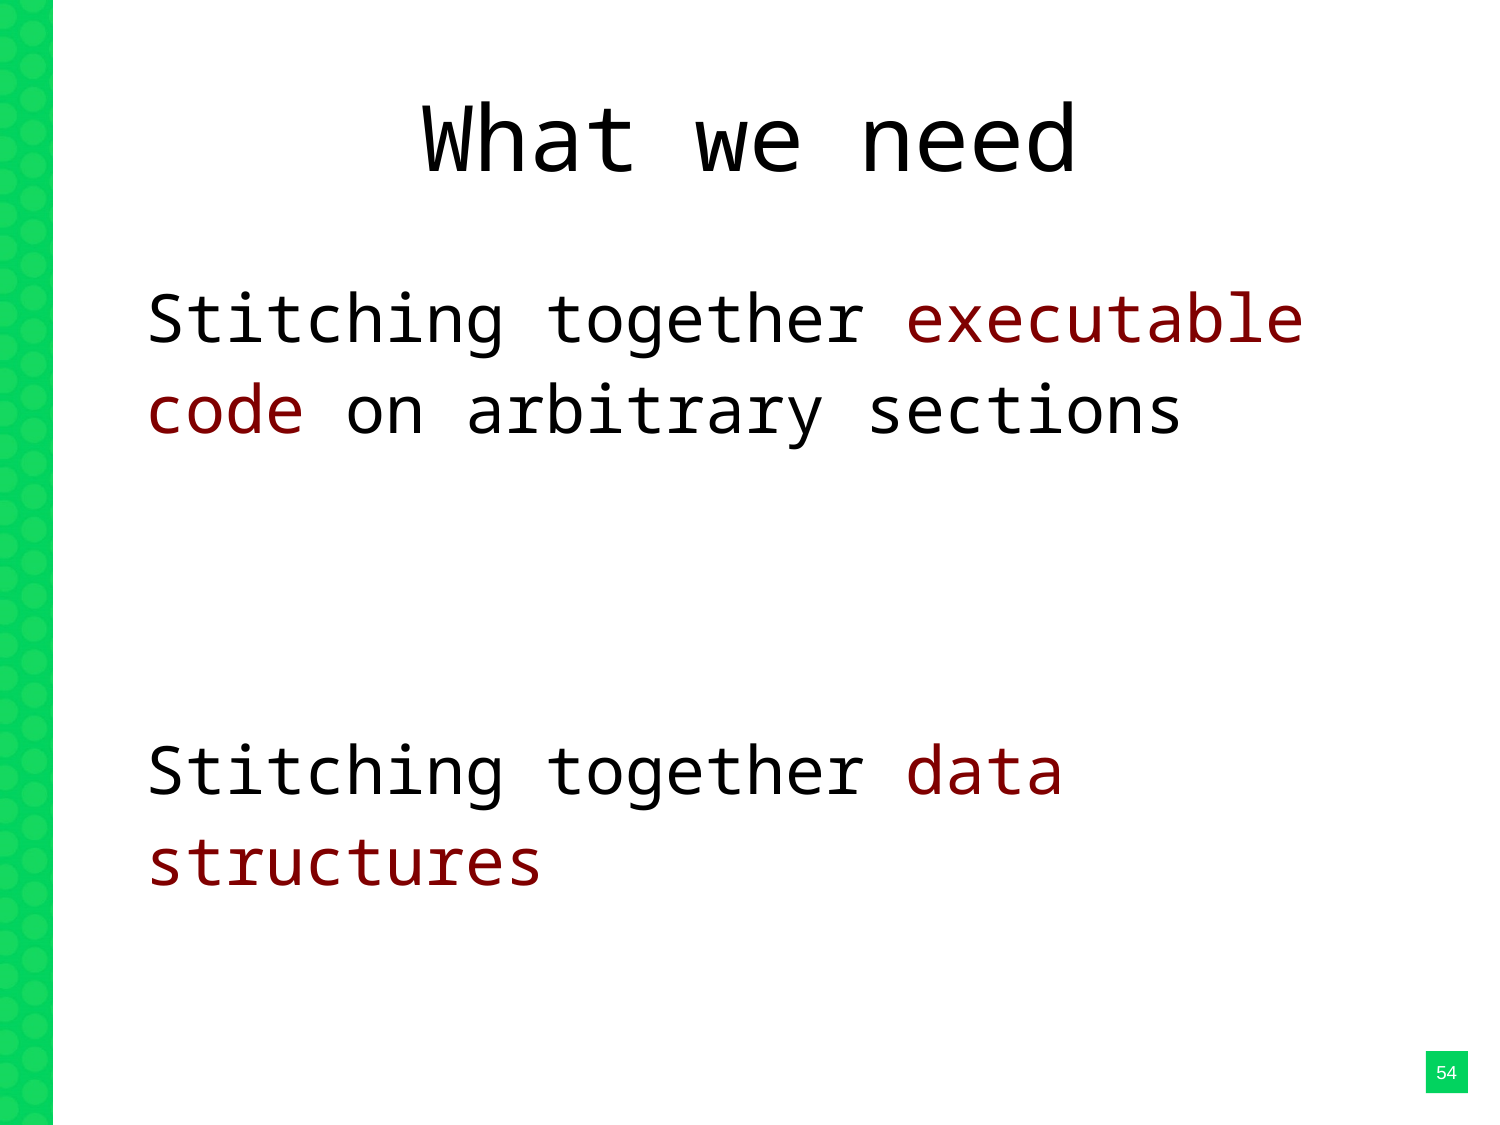

# What we need
Stitching together executable code on arbitrary sections
Stitching together data structures